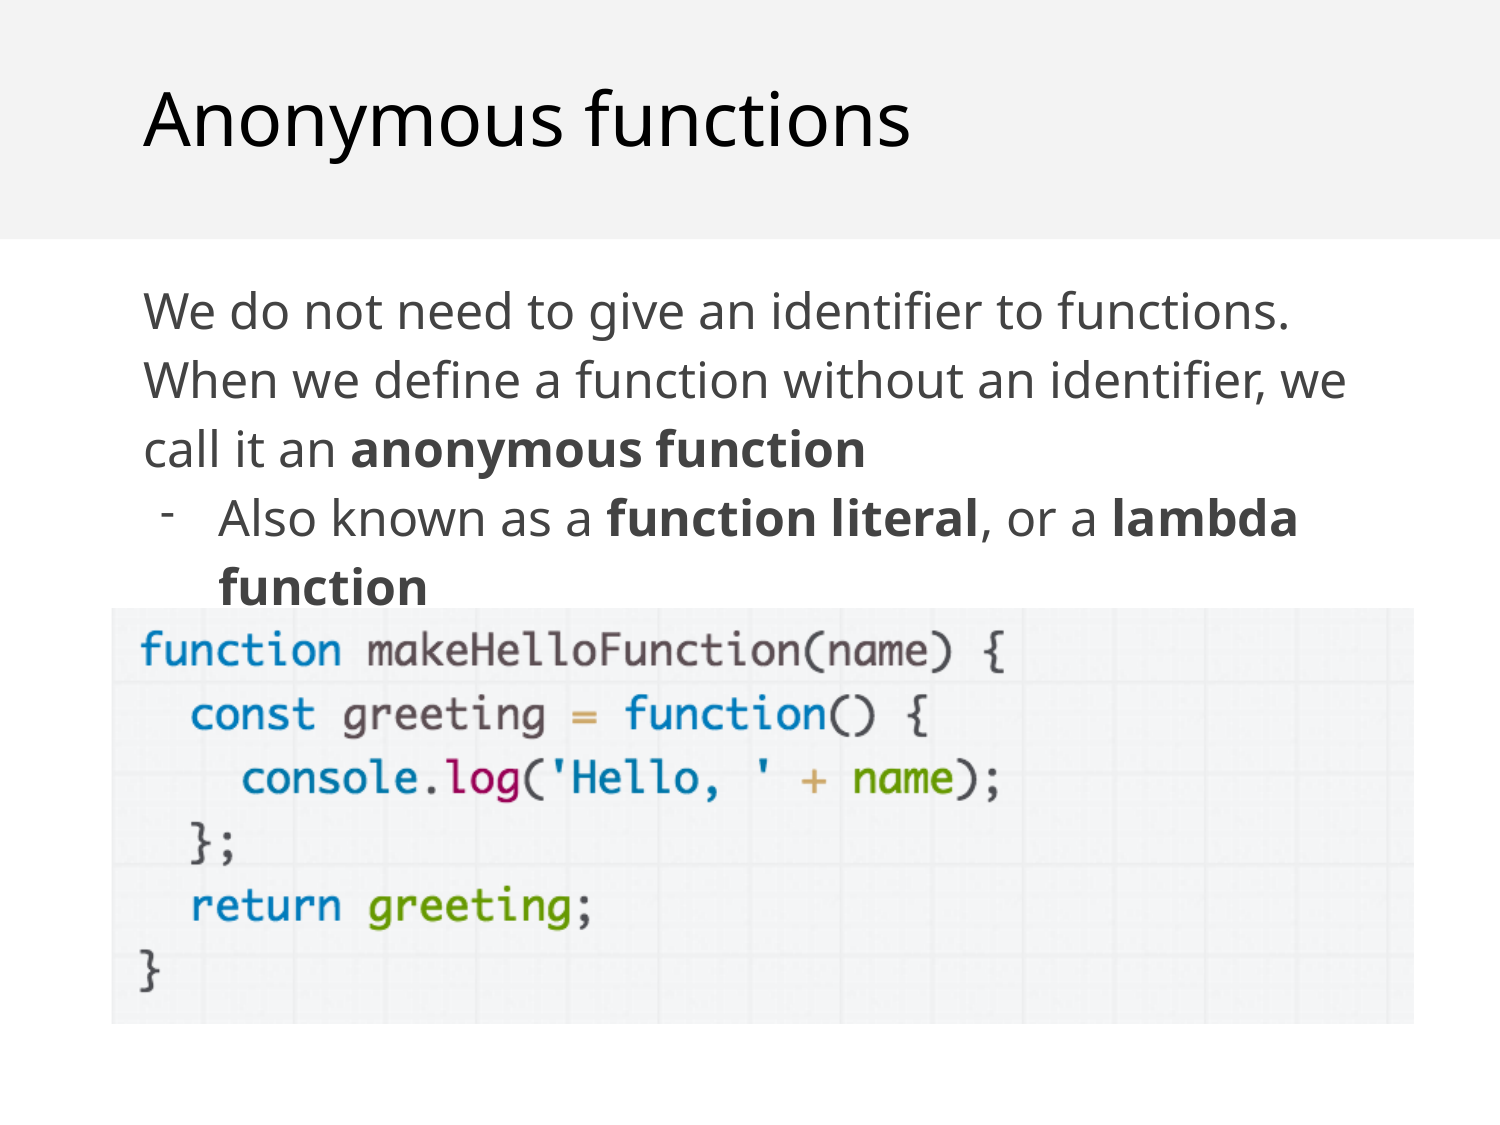

# Anonymous functions
We do not need to give an identifier to functions.
When we define a function without an identifier, we call it an anonymous function
Also known as a function literal, or a lambda function